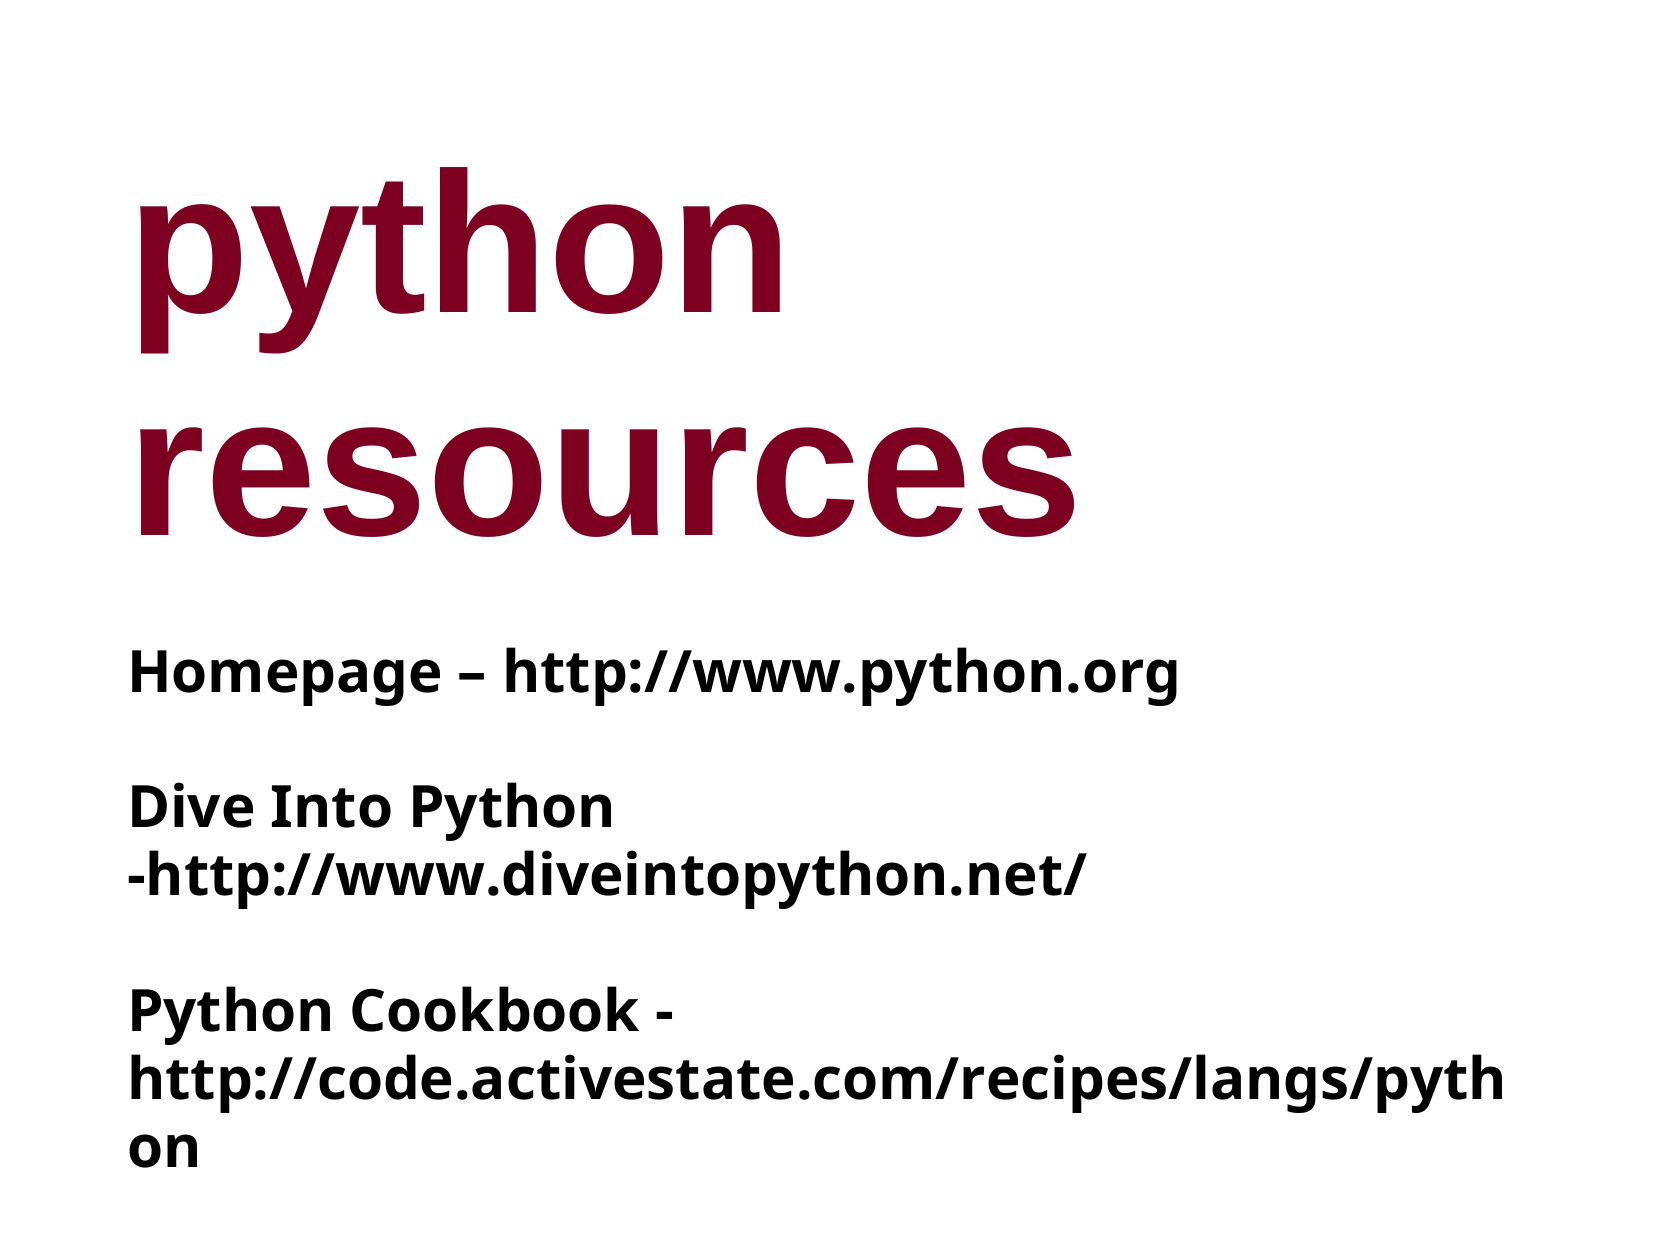

python resources
Homepage – http://www.python.org
Dive Into Python -http://www.diveintopython.net/
Python Cookbook - http://code.activestate.com/recipes/langs/python